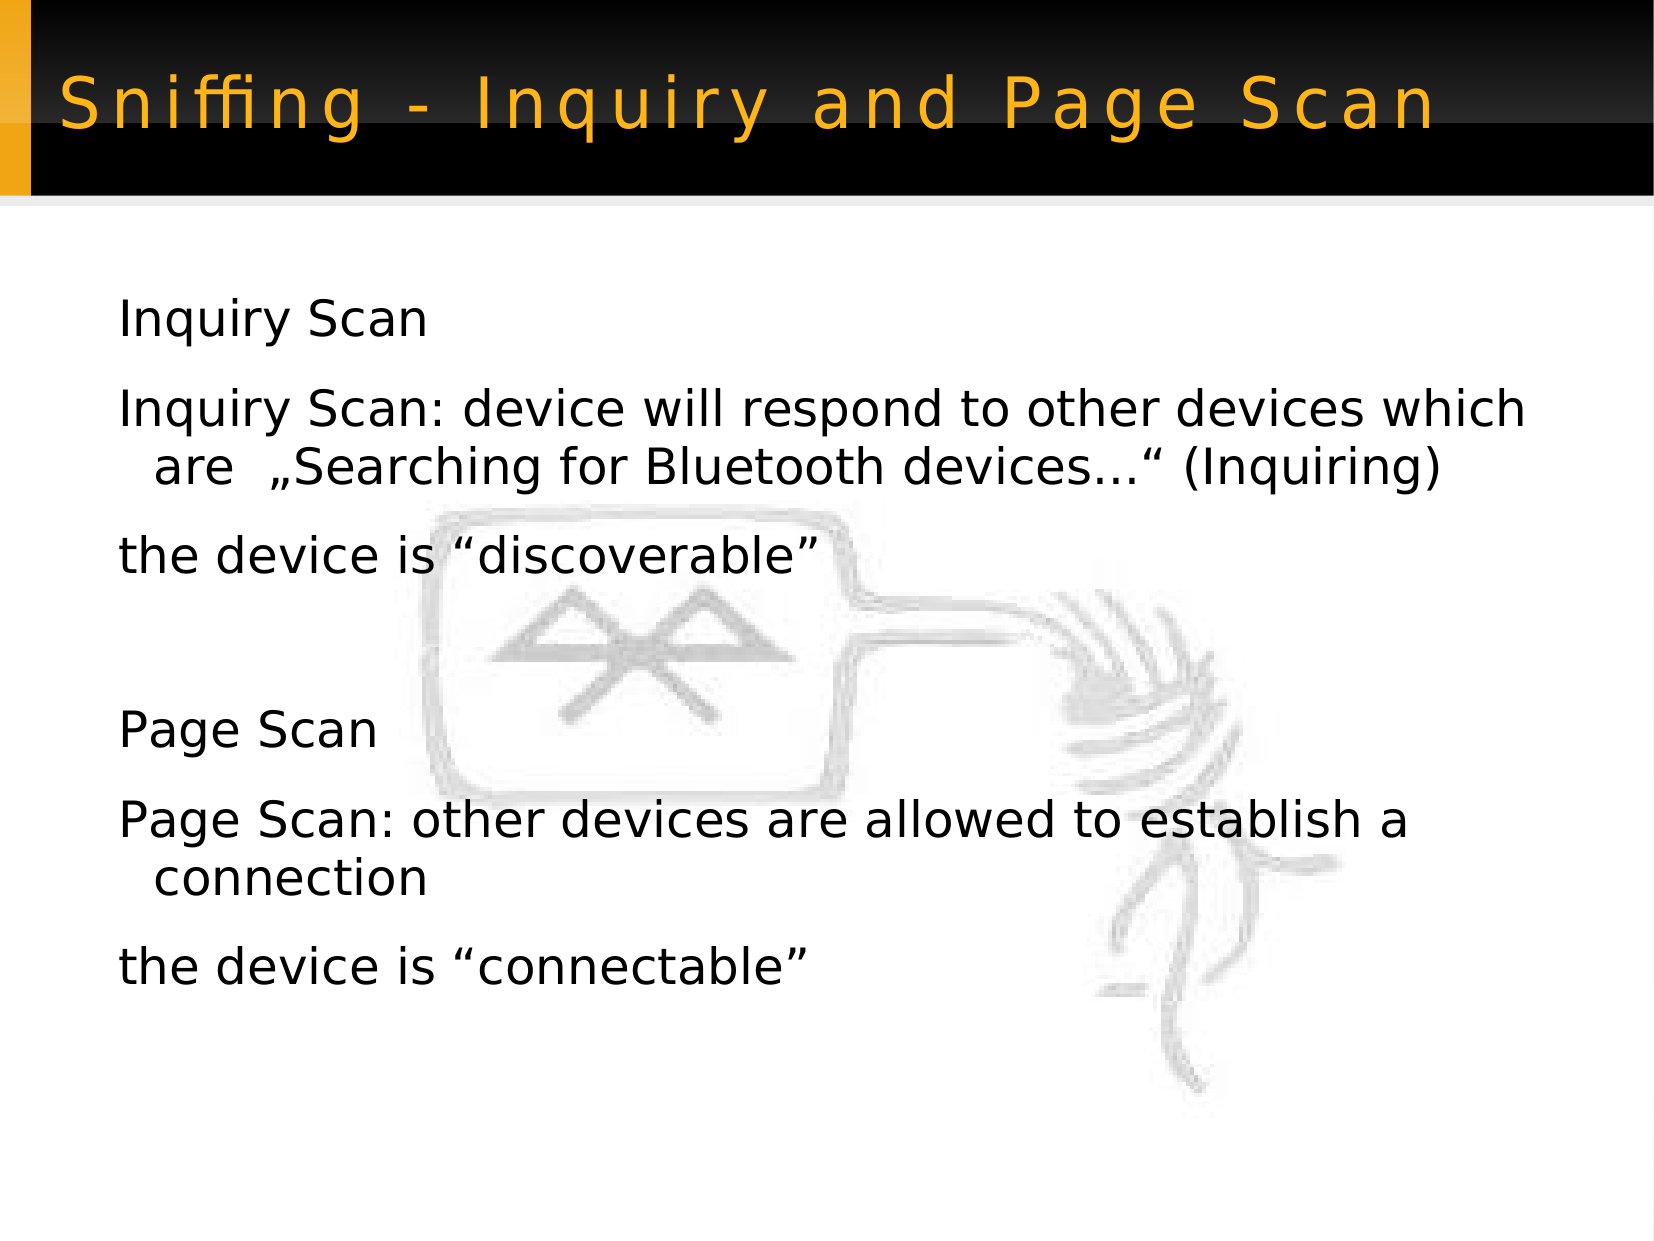

# Sniffing - Inquiry and Page Scan
Inquiry Scan
Inquiry Scan: device will respond to other devices which are „Searching for Bluetooth devices...“ (Inquiring)
the device is “discoverable”
Page Scan
Page Scan: other devices are allowed to establish a connection
the device is “connectable”